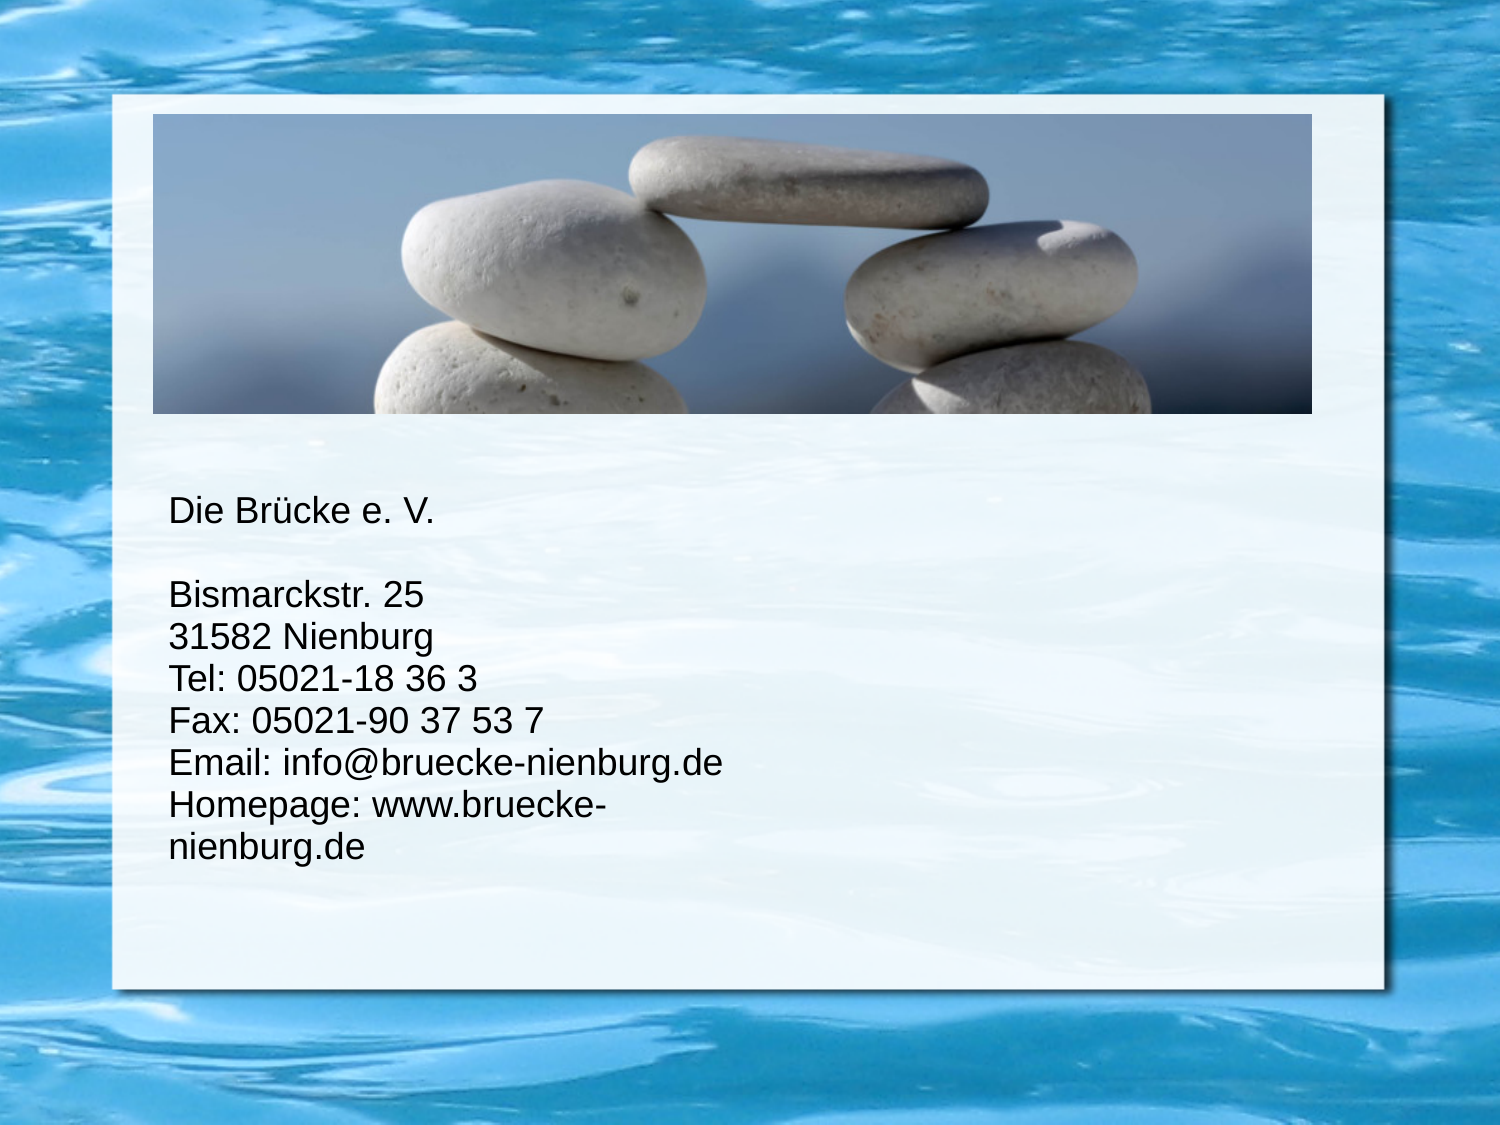

Die Brücke e. V.
Bismarckstr. 25
31582 Nienburg
Tel: 05021-18 36 3
Fax: 05021-90 37 53 7
Email: info@bruecke-nienburg.de
Homepage: www.bruecke-nienburg.de